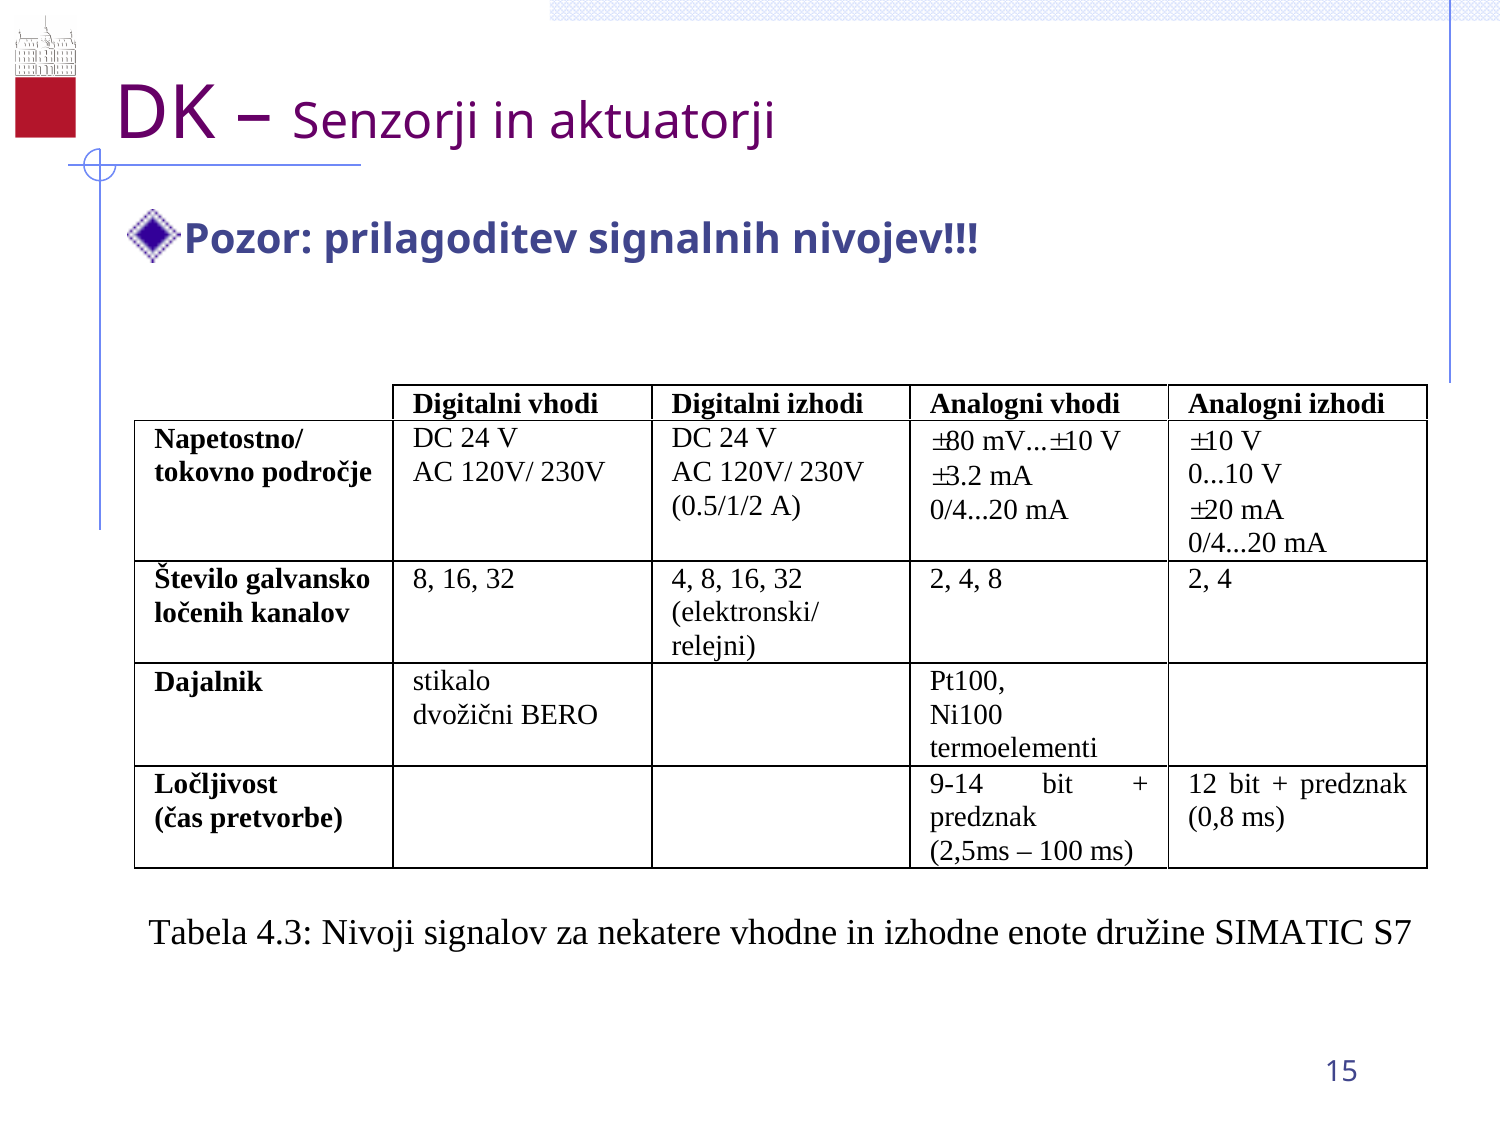

DK – Senzorji in aktuatorji
# Pozor: prilagoditev signalnih nivojev!!!